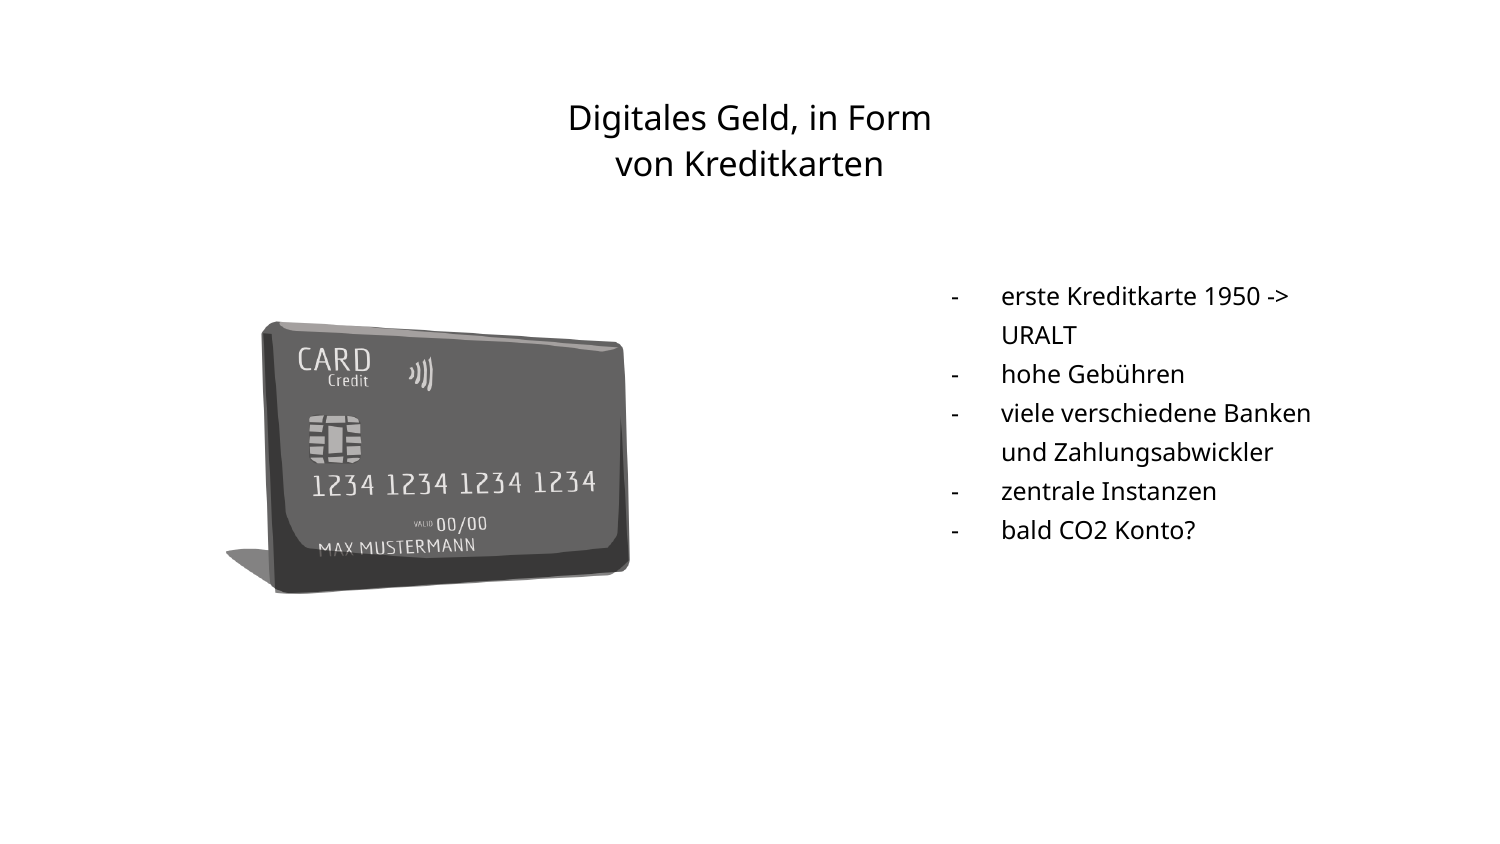

# Digitales Geld, in Form von Kreditkarten
erste Kreditkarte 1950 -> URALT
hohe Gebühren
viele verschiedene Banken und Zahlungsabwickler
zentrale Instanzen
bald CO2 Konto?